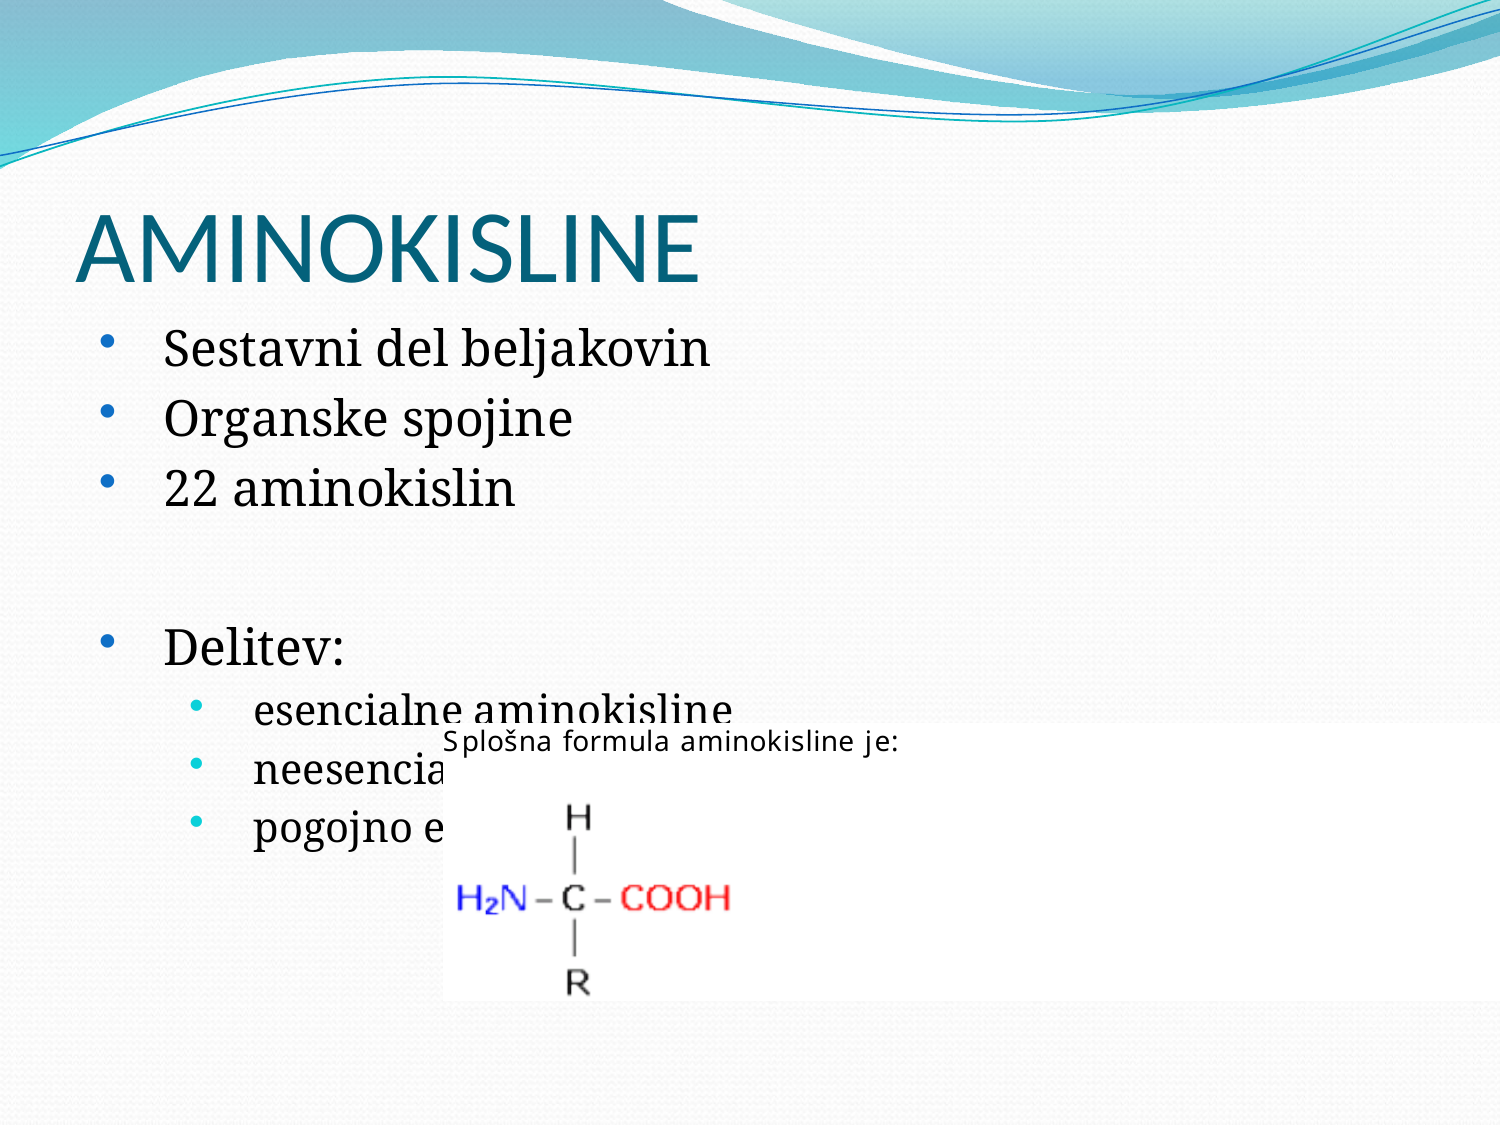

# AMINOKISLINE
Sestavni del beljakovin
Organske spojine
22 aminokislin
Delitev:
esencialne aminokisline
neesencialne aminokisline
pogojno esencialne aminokisline